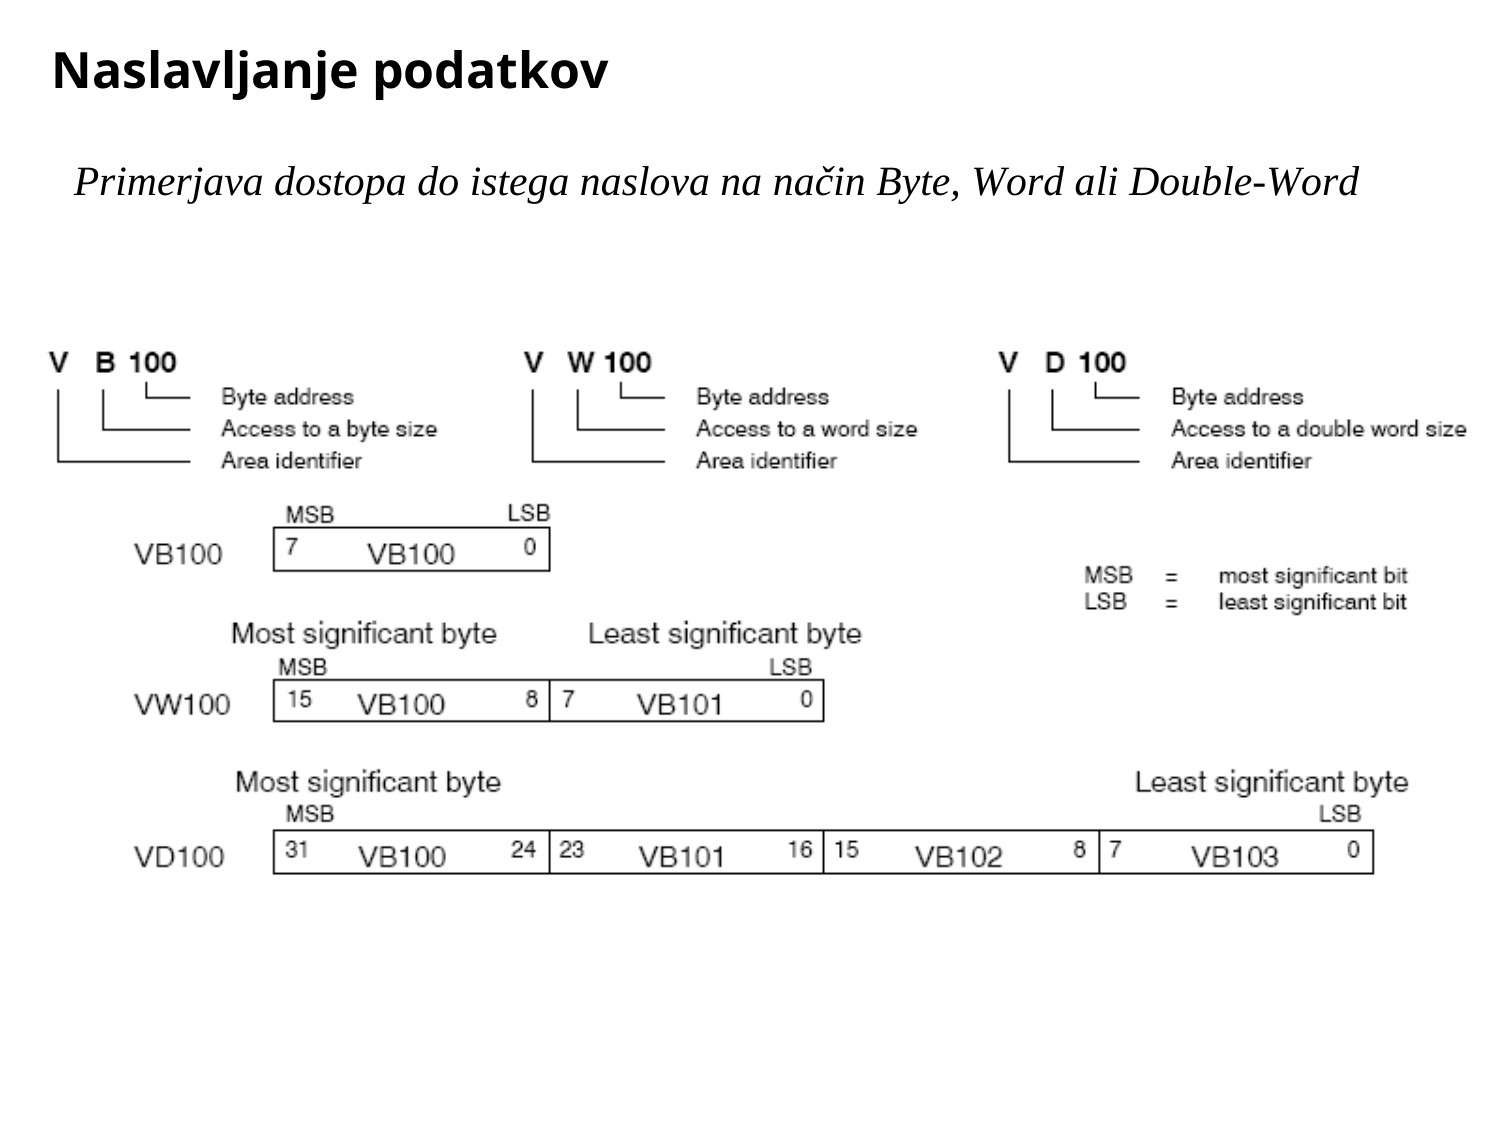

Naslavljanje podatkov
Primerjava dostopa do istega naslova na način Byte, Word ali Double-Word